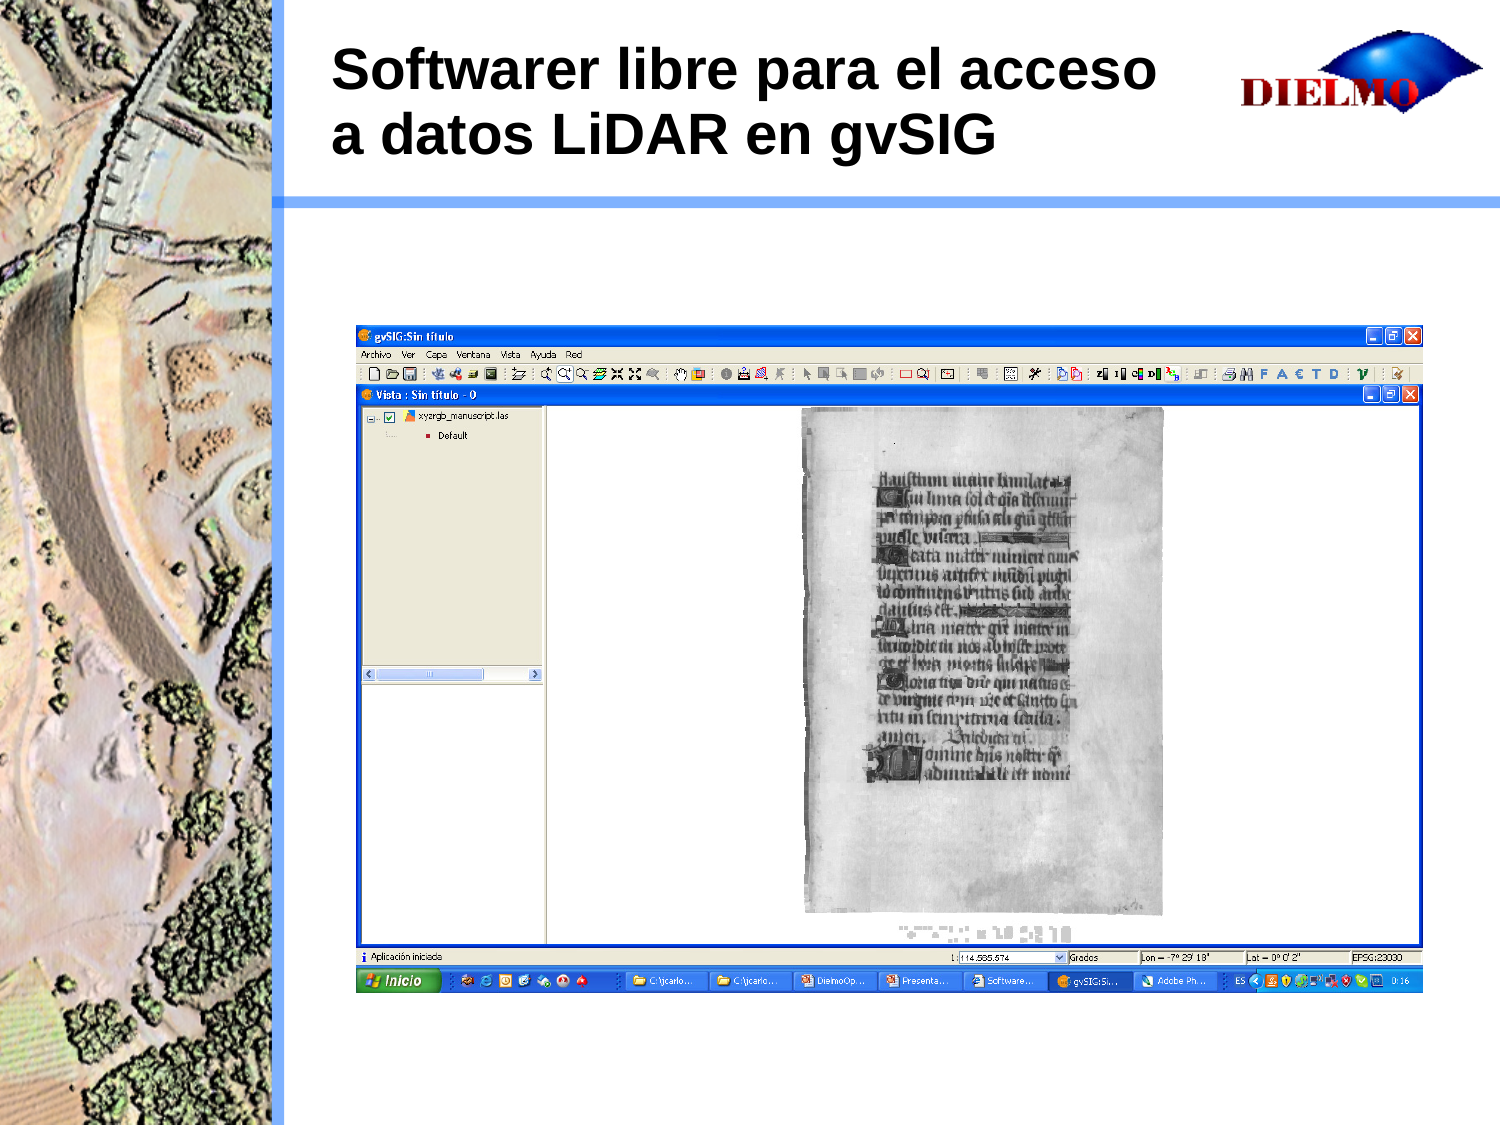

# Softwarer libre para el acceso a datos LiDAR en gvSIG